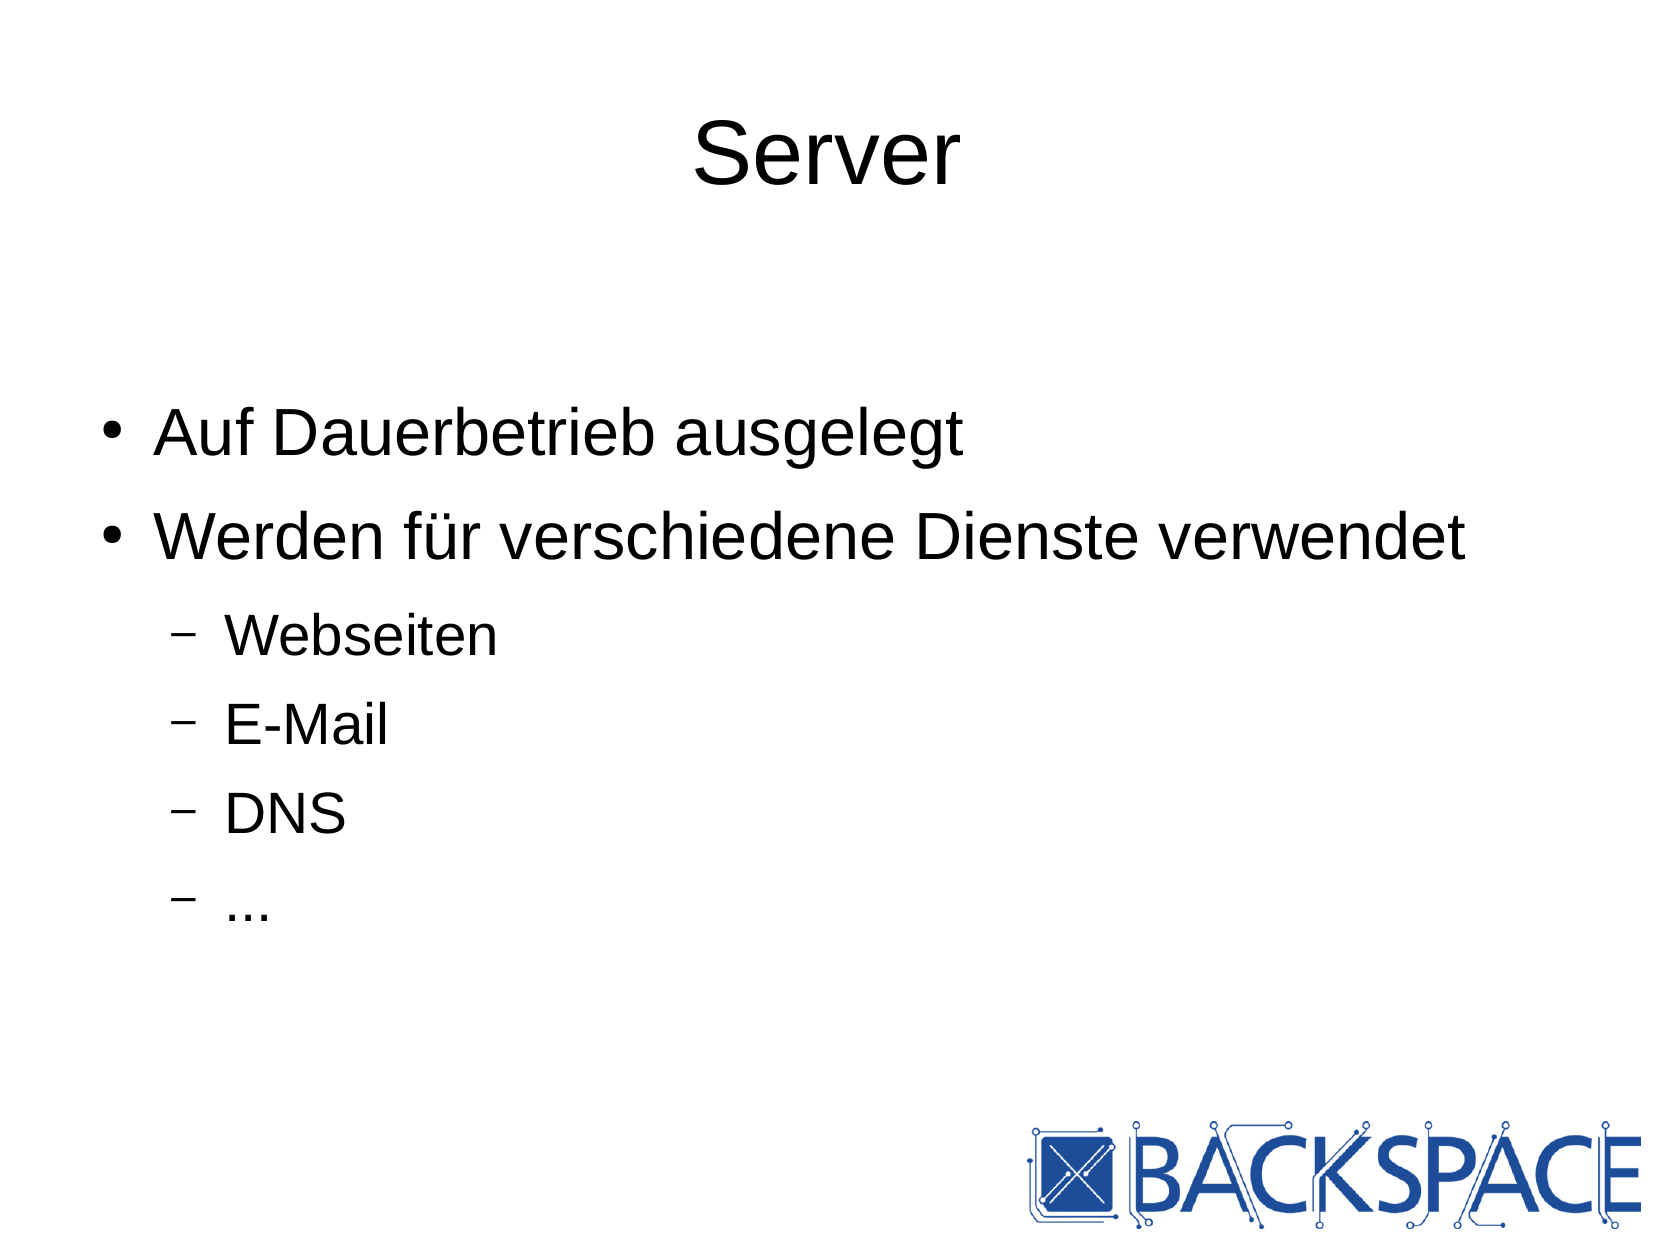

# Server
Auf Dauerbetrieb ausgelegt
Werden für verschiedene Dienste verwendet
Webseiten
E-Mail
DNS
...